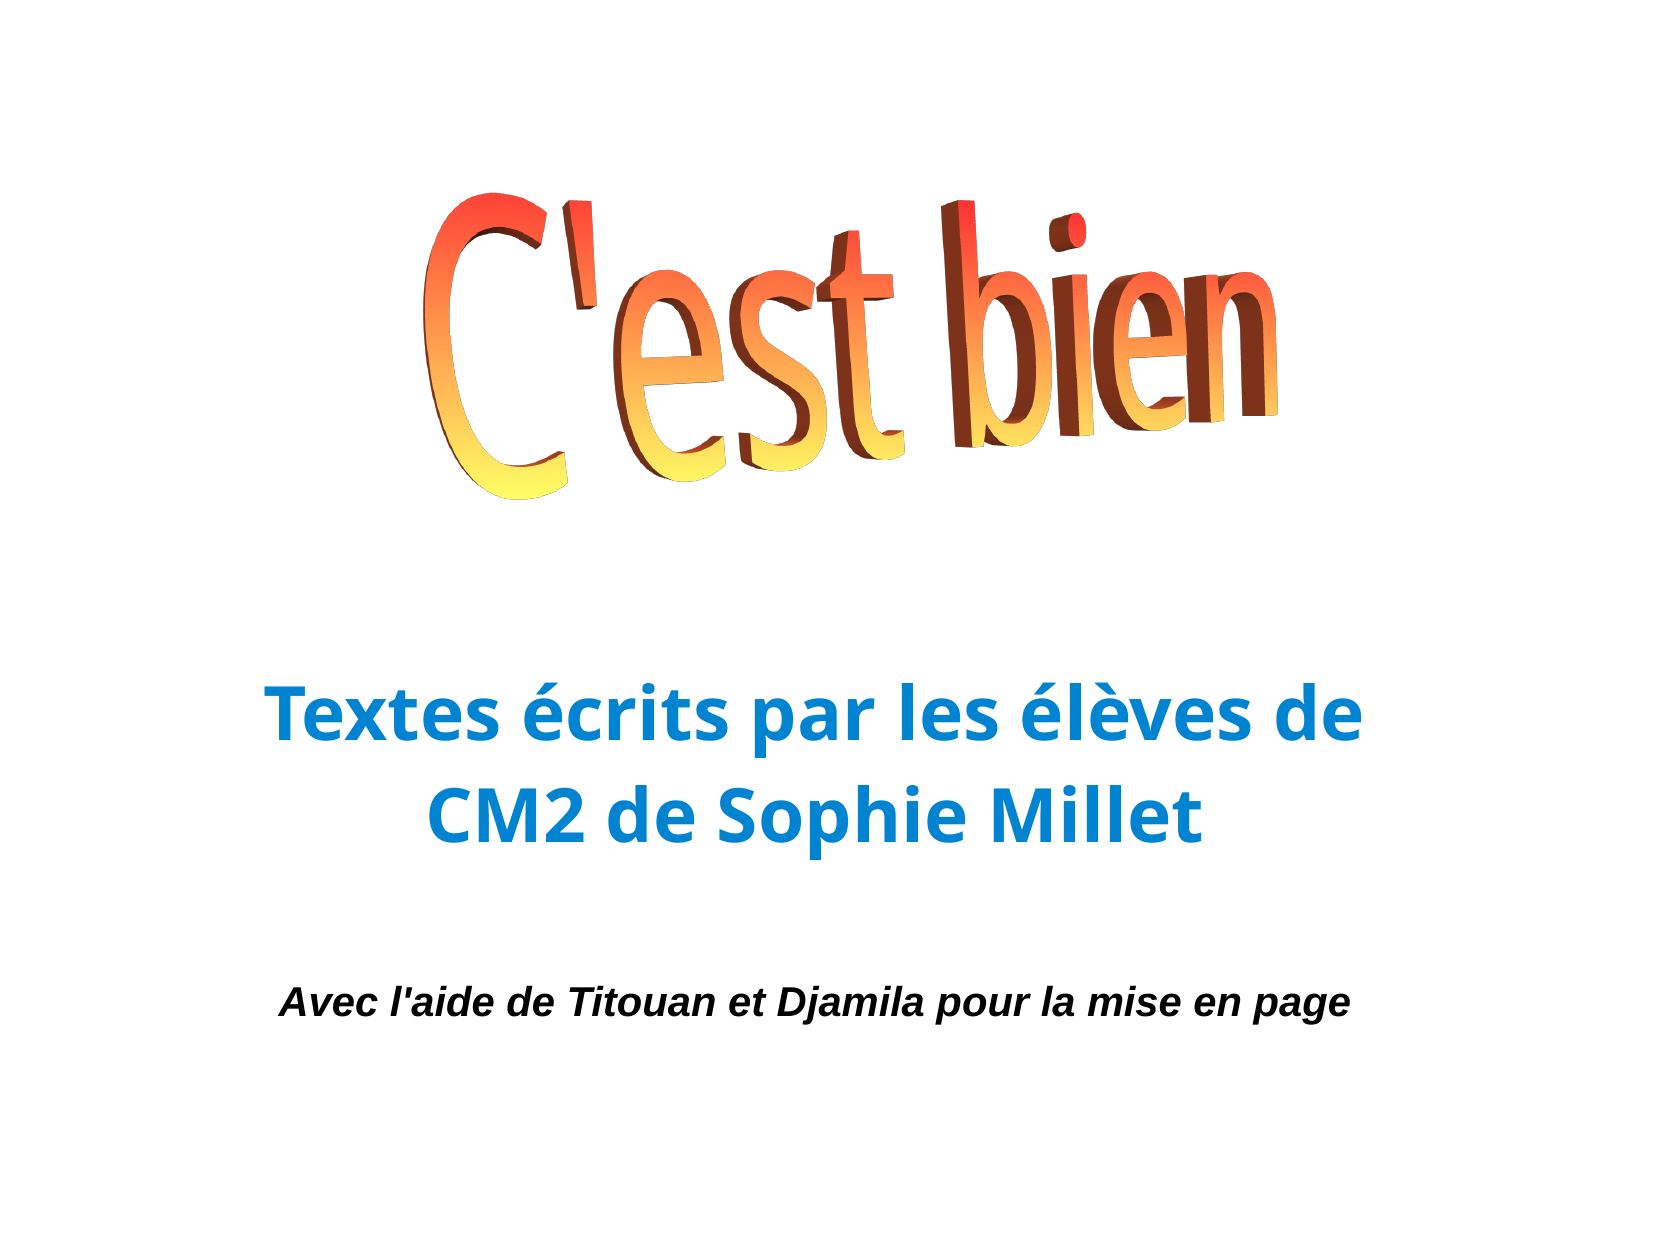

C'est bien
Textes écrits par les élèves de CM2 de Sophie Millet
Avec l'aide de Titouan et Djamila pour la mise en page